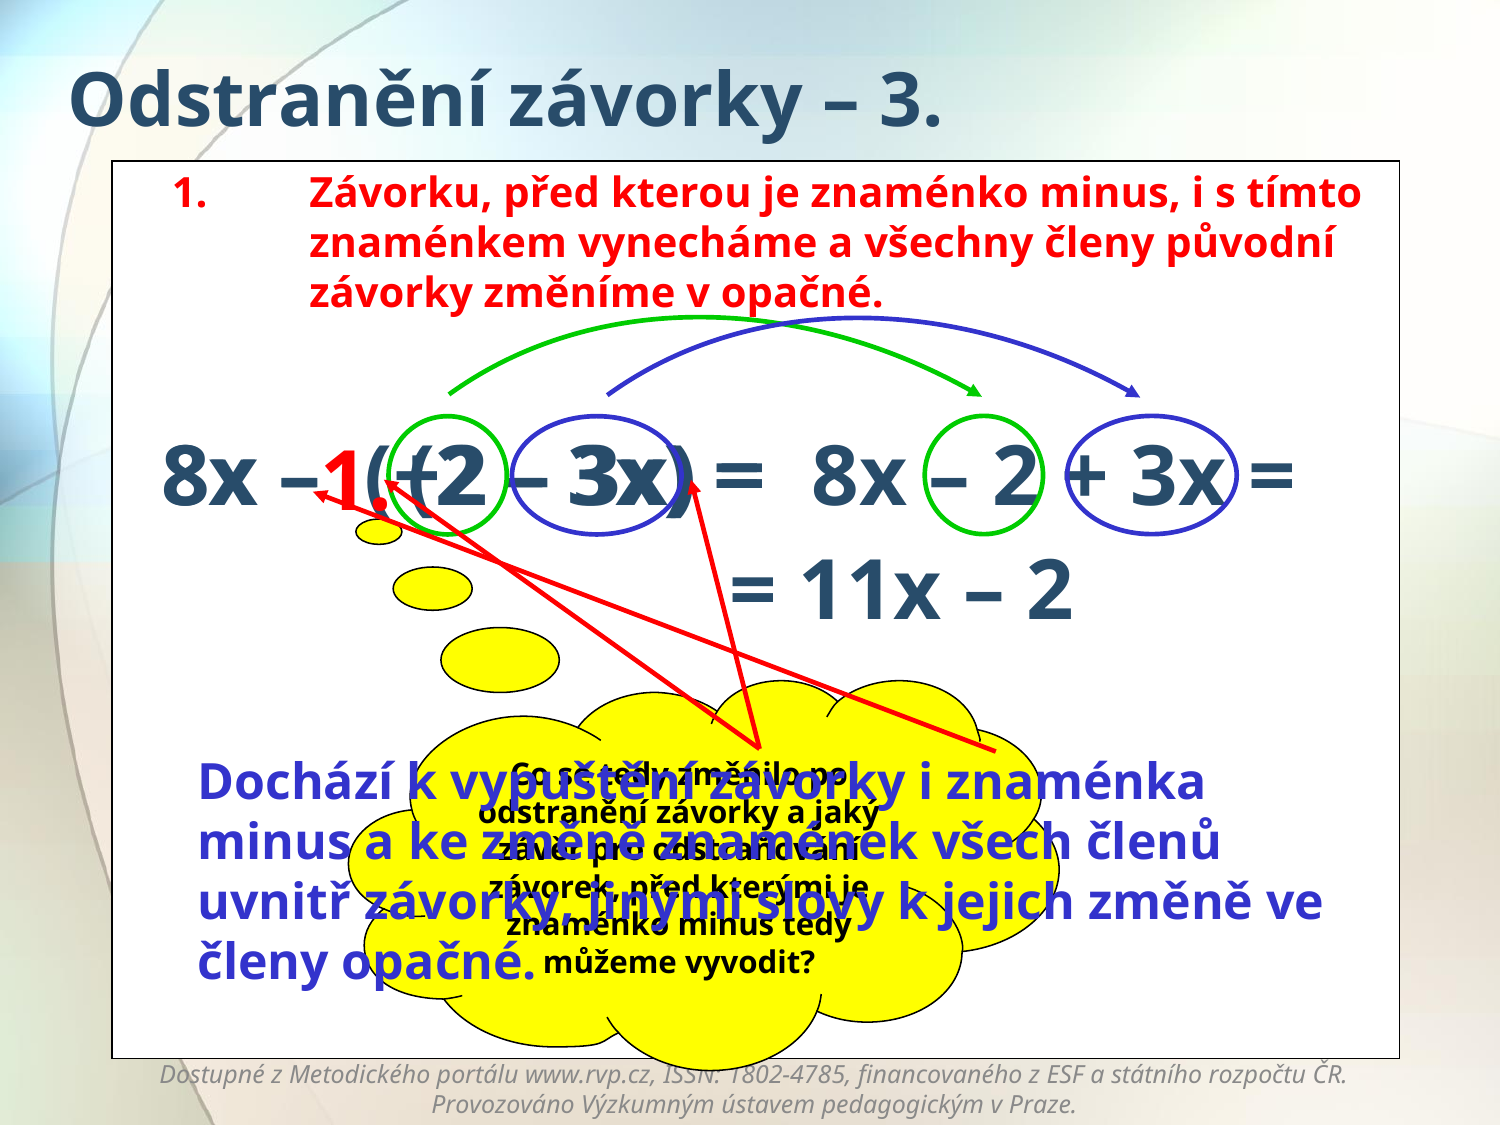

Odstranění závorky – 3.
Závorku, před kterou je znaménko minus, i s tímto znaménkem vynecháme a všechny členy původní závorky změníme v opačné.
8x – (2 – 3x) =
8x – (+2 – 3x) =
8x – 2 + 3x =
1.
= 11x – 2
Co se tedy změnilo po odstranění závorky a jaký závěr pro odstraňování závorek, před kterými je znaménko minus tedy můžeme vyvodit?
Dochází k vypuštění závorky i znaménka minus a ke změně znamének všech členů uvnitř závorky, jinými slovy k jejich změně ve členy opačné.